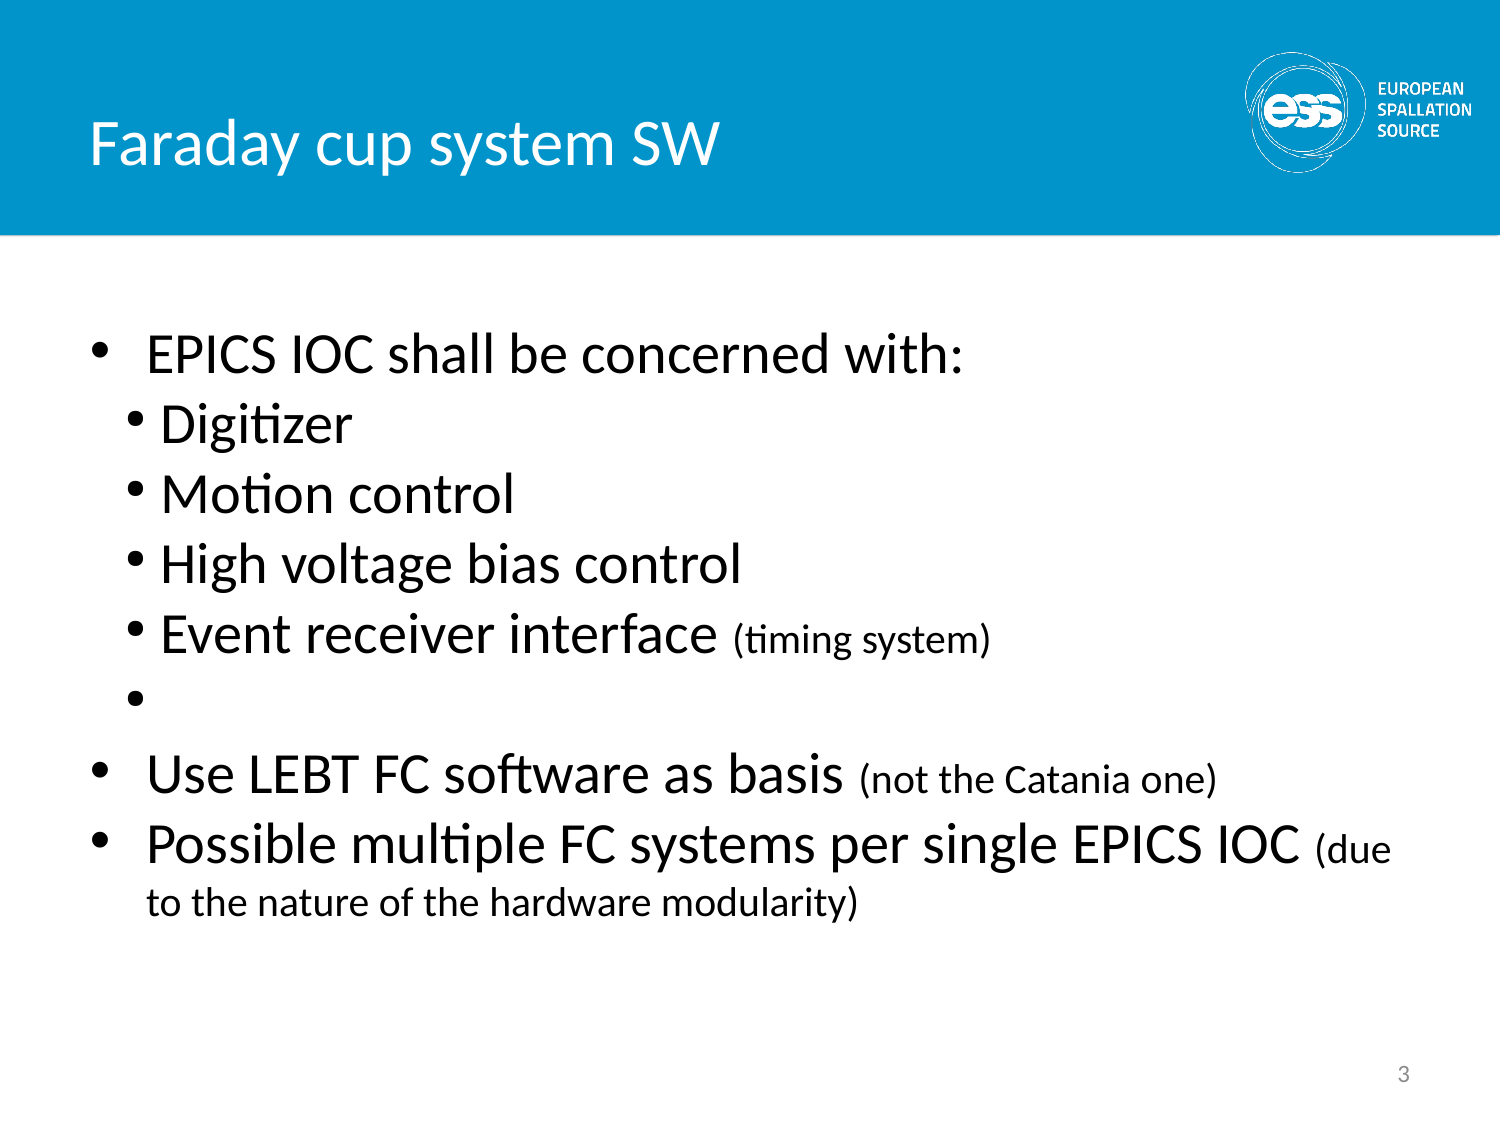

Faraday cup system SW
EPICS IOC shall be concerned with:
Digitizer
Motion control
High voltage bias control
Event receiver interface (timing system)
Use LEBT FC software as basis (not the Catania one)
Possible multiple FC systems per single EPICS IOC (due to the nature of the hardware modularity)